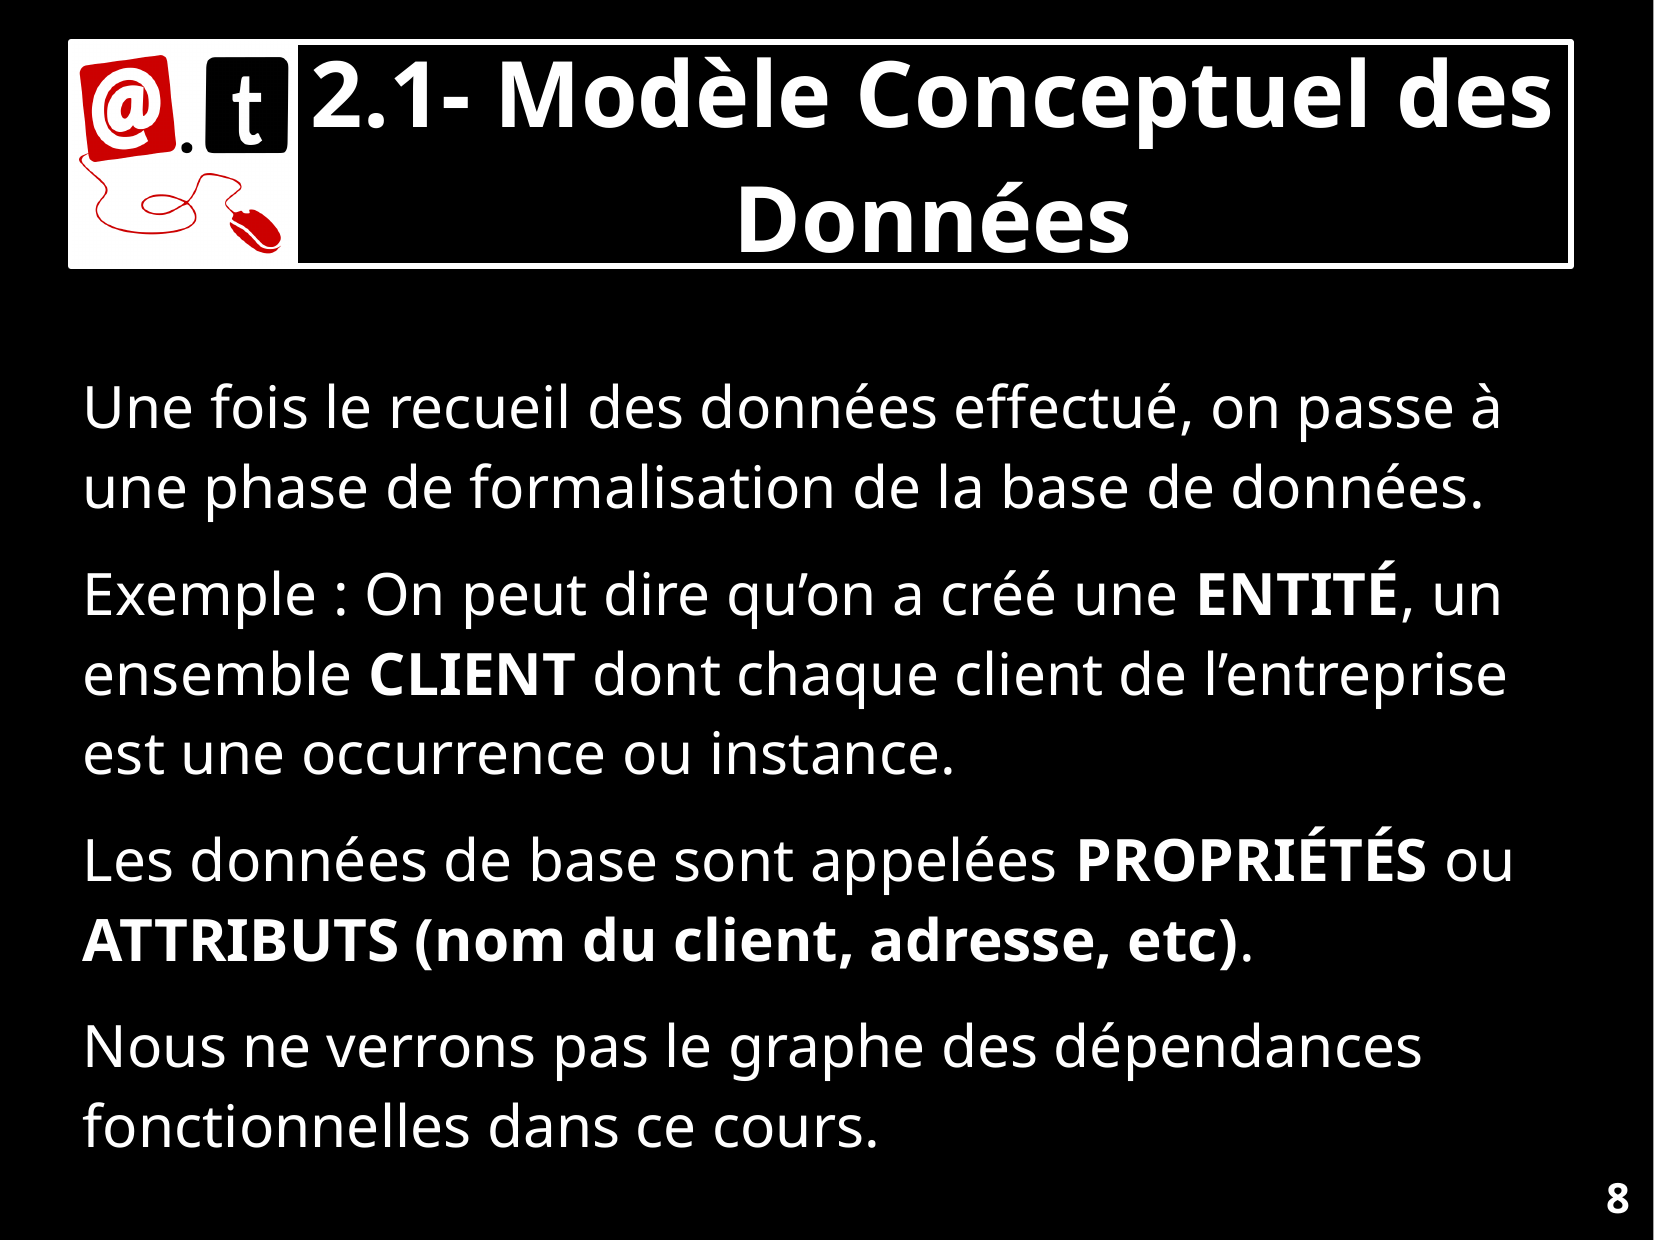

# 2.1- Modèle Conceptuel des Données
Une fois le recueil des données effectué, on passe à une phase de formalisation de la base de données.
Exemple : On peut dire qu’on a créé une ENTITÉ, un ensemble CLIENT dont chaque client de l’entreprise est une occurrence ou instance.
Les données de base sont appelées PROPRIÉTÉS ou ATTRIBUTS (nom du client, adresse, etc).
Nous ne verrons pas le graphe des dépendances fonctionnelles dans ce cours.
8